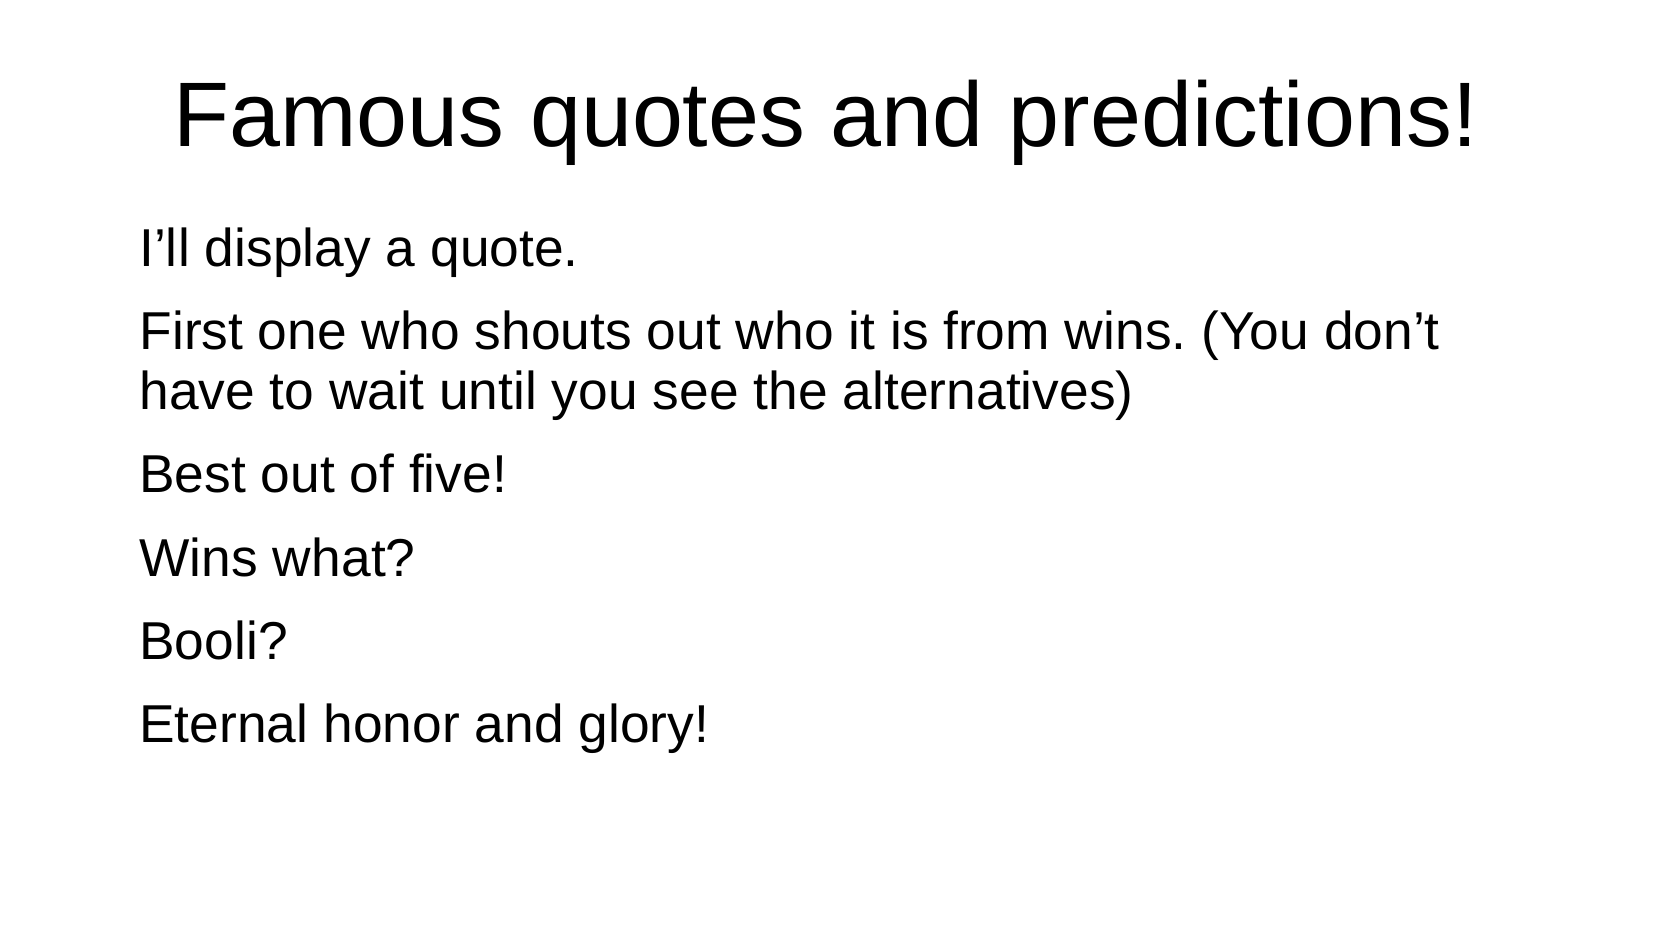

# Famous quotes and predictions!
I’ll display a quote.
First one who shouts out who it is from wins. (You don’t have to wait until you see the alternatives)
Best out of five!
Wins what?
Booli?
Eternal honor and glory!